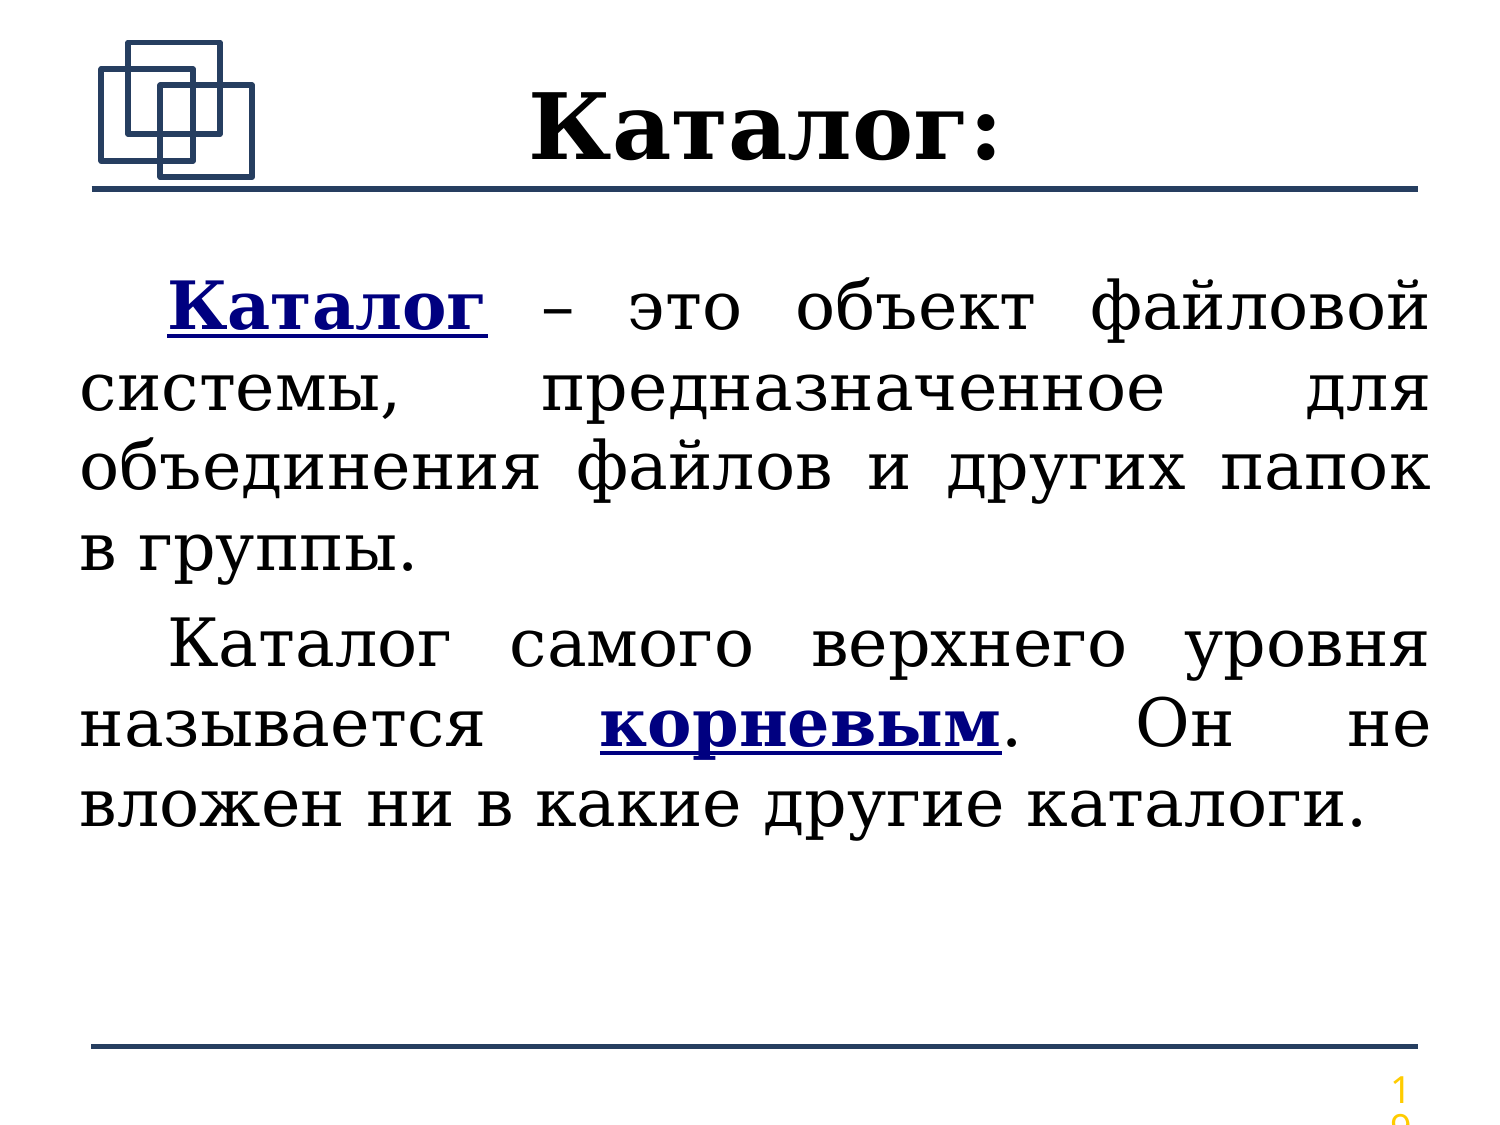

# Каталог:
Каталог – это объект файловой системы, предназначенное для объединения файлов и других папок в группы.
Каталог самого верхнего уровня называется корневым. Он не вложен ни в какие другие каталоги.